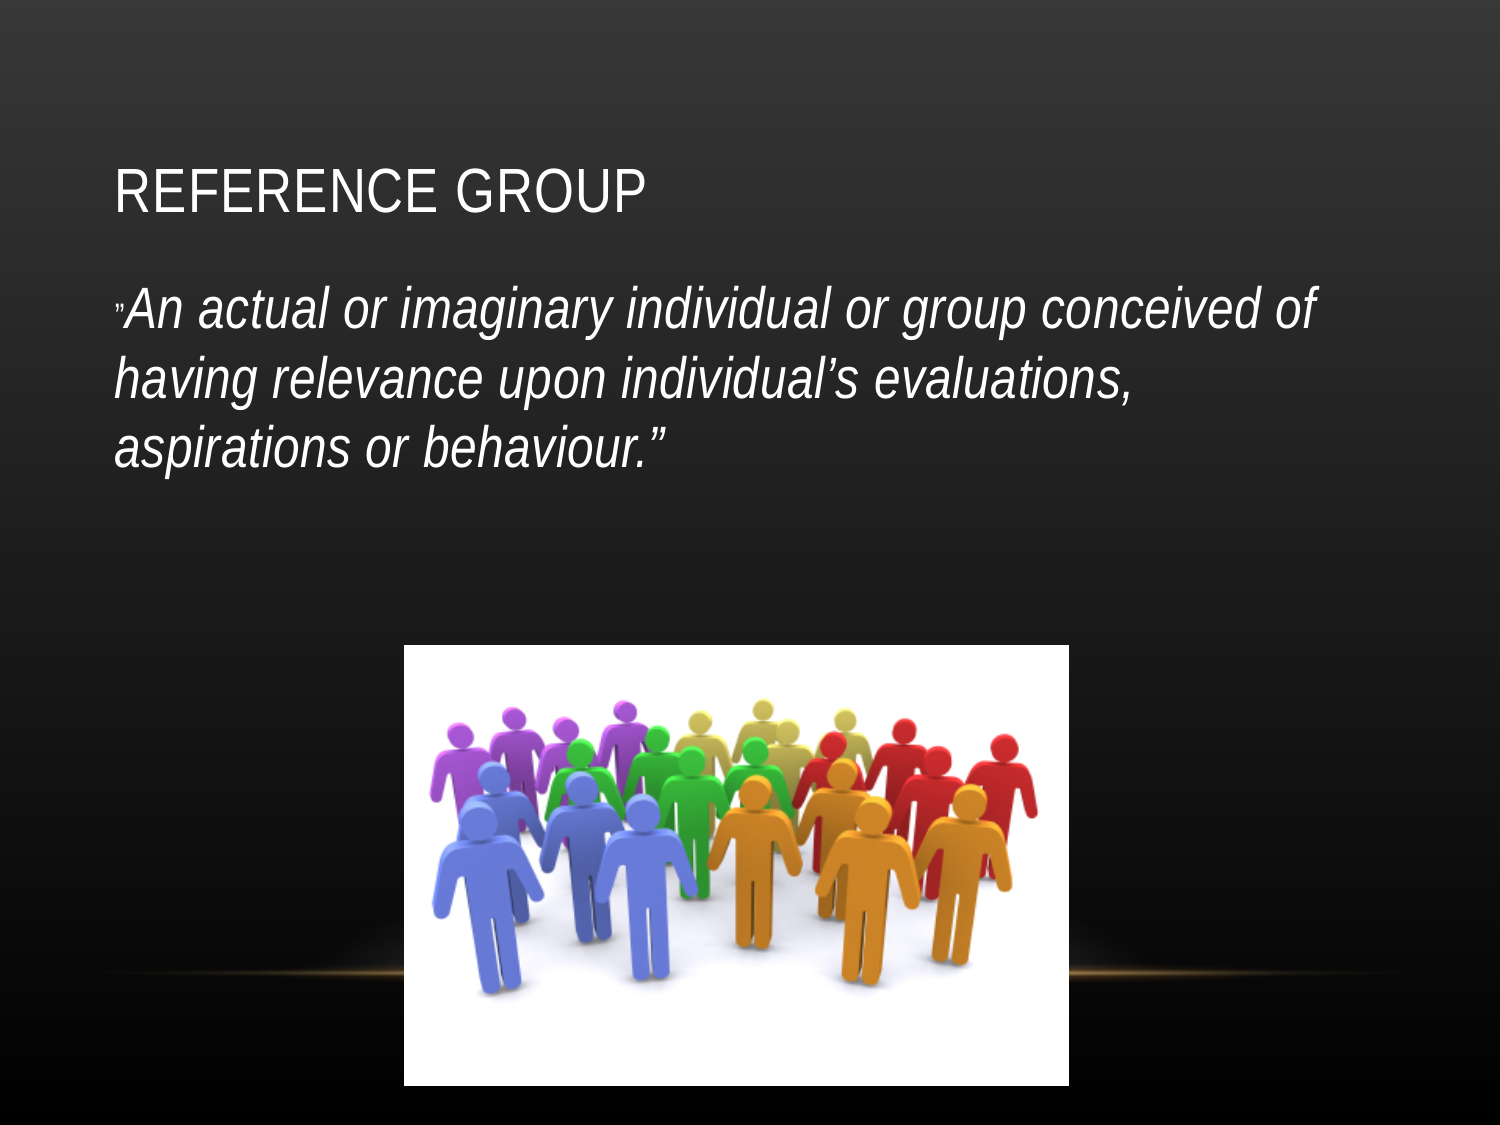

# Reference Group
”An actual or imaginary individual or group conceived of having relevance upon individual’s evaluations, aspirations or behaviour.”